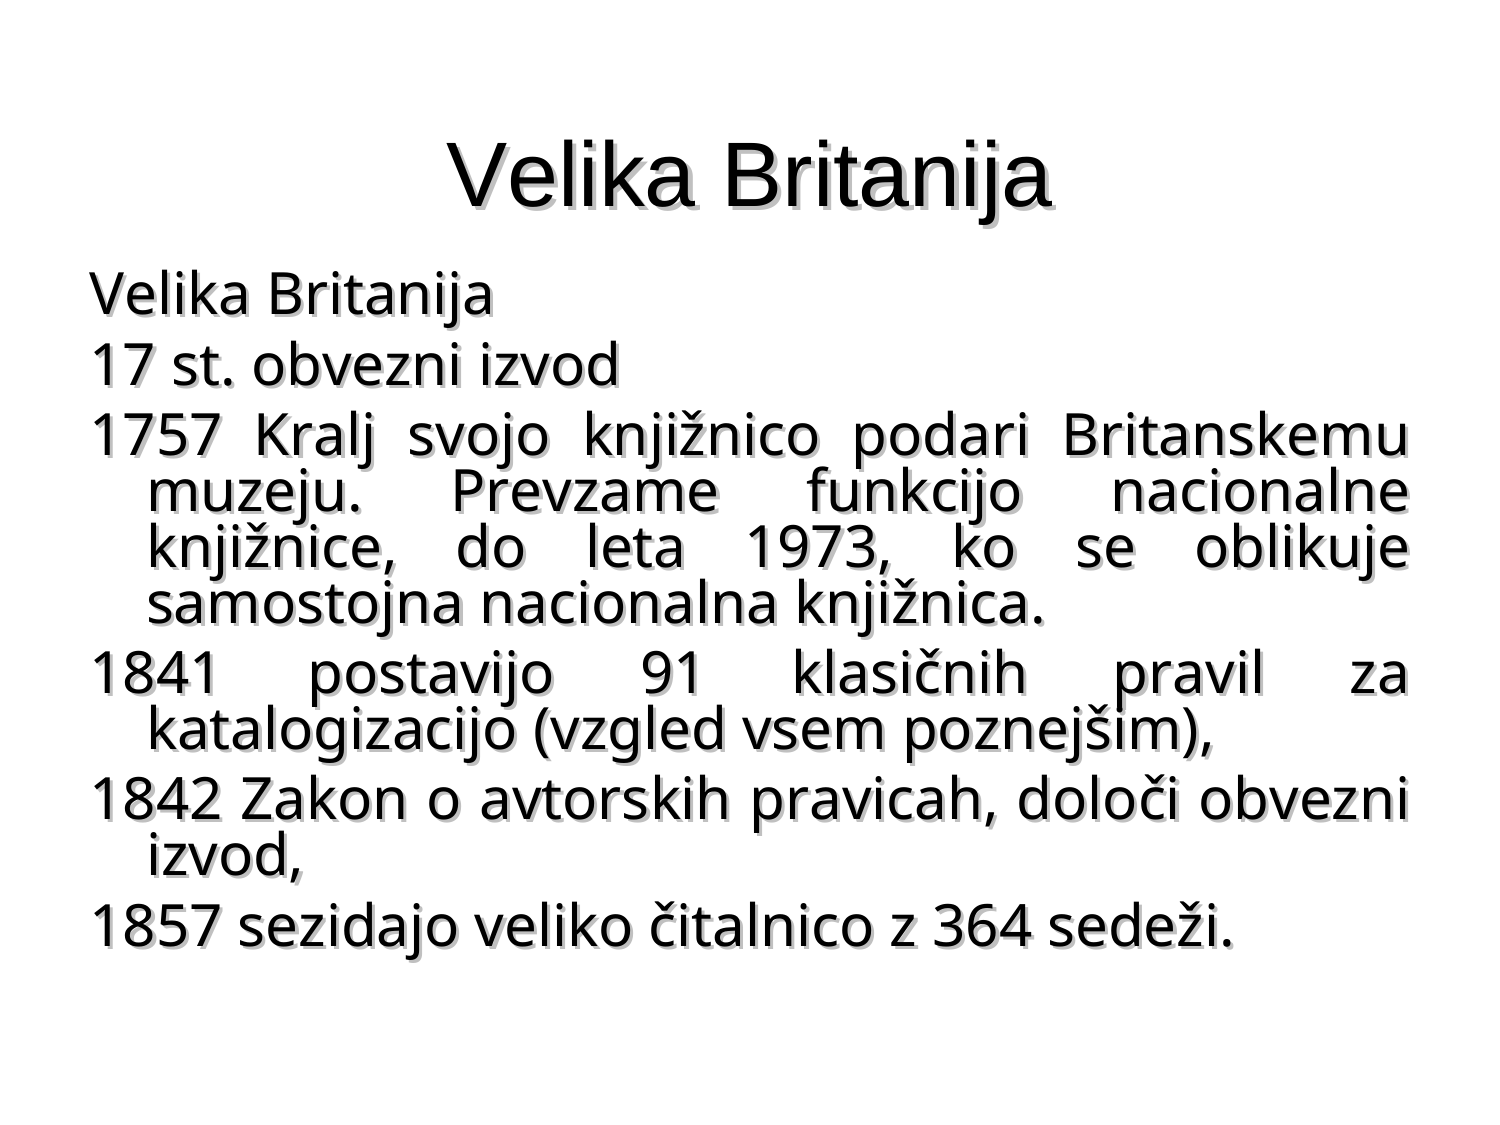

# Velika Britanija
Velika Britanija
17 st. obvezni izvod
1757 Kralj svojo knjižnico podari Britanskemu muzeju. Prevzame funkcijo nacionalne knjižnice, do leta 1973, ko se oblikuje samostojna nacionalna knjižnica.
1841 postavijo 91 klasičnih pravil za katalogizacijo (vzgled vsem poznejšim),
1842 Zakon o avtorskih pravicah, določi obvezni izvod,
1857 sezidajo veliko čitalnico z 364 sedeži.
6
Oddelek za bibliotekarstvo, informacijsko znanost in knjigarstvo, Filozofska fakulteta